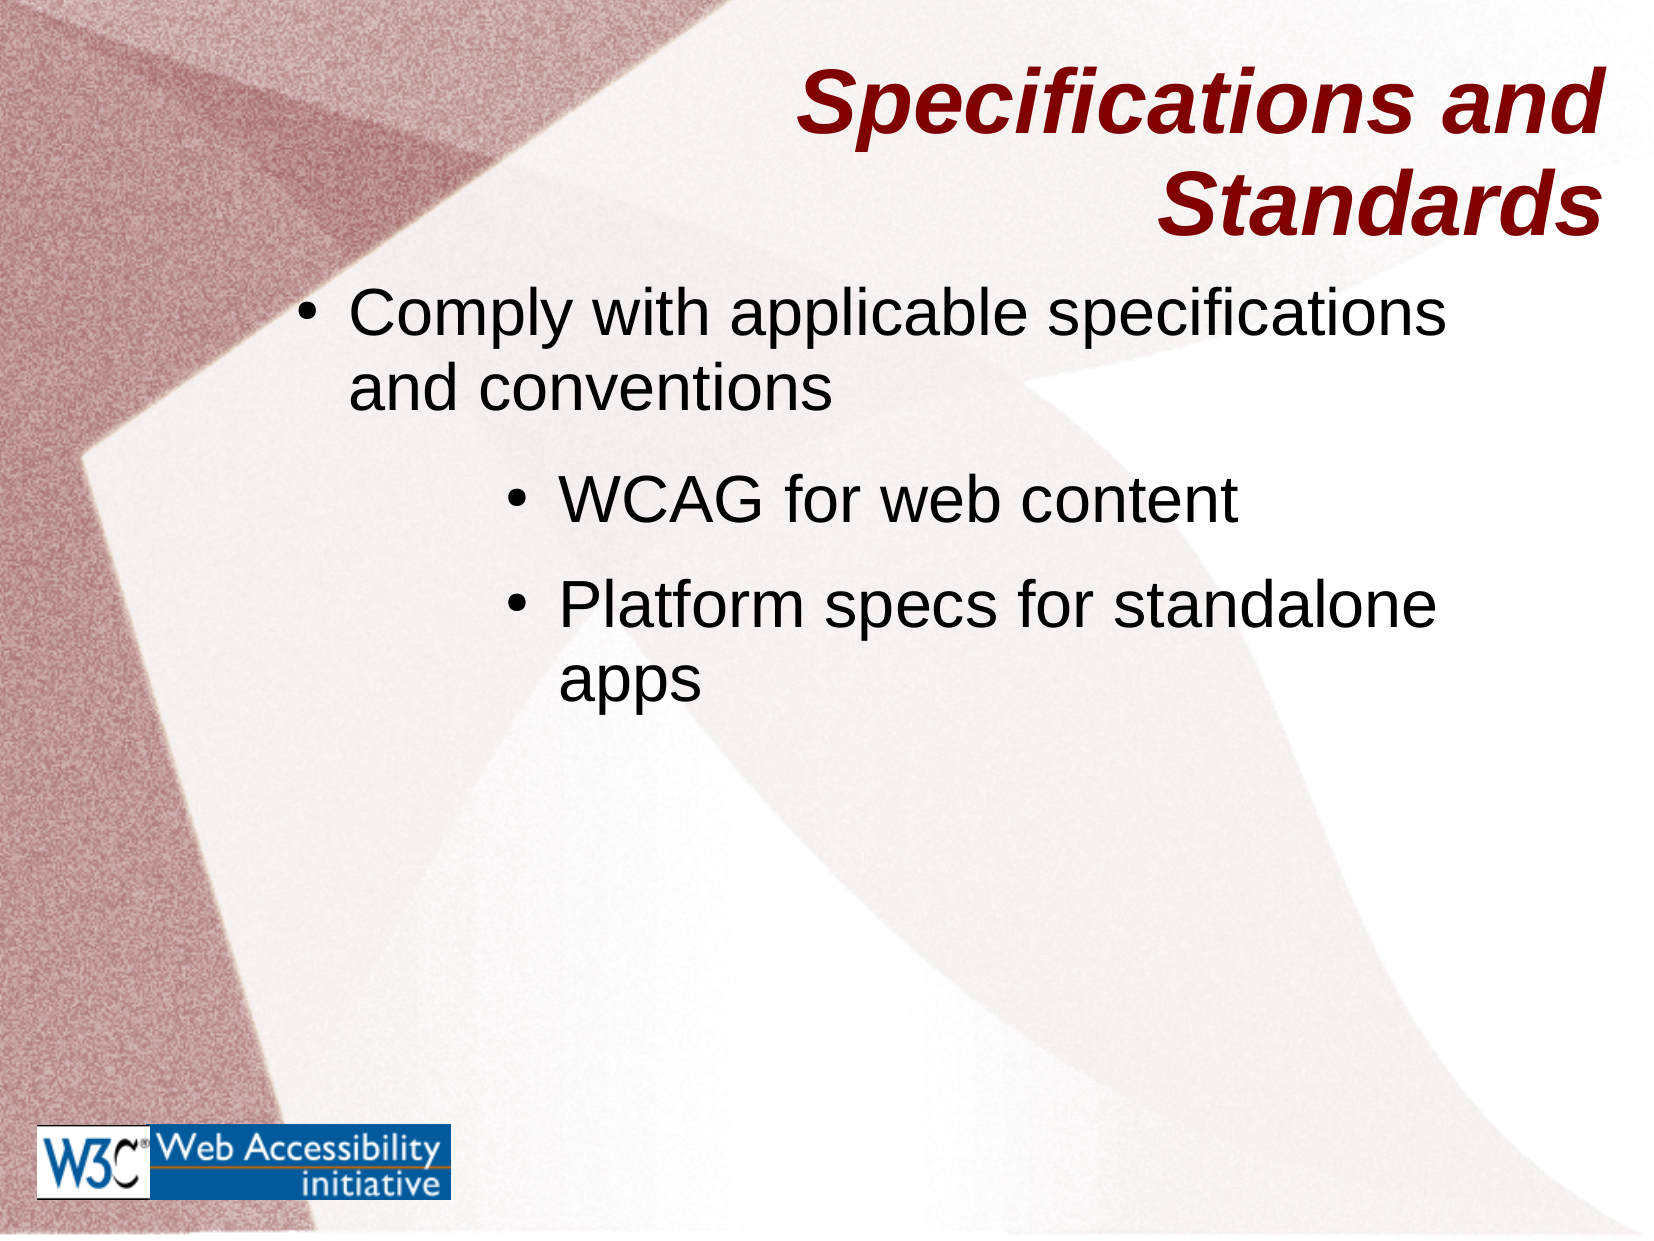

# Specifications and Standards
Comply with applicable specifications and conventions
WCAG for web content
Platform specs for standalone apps